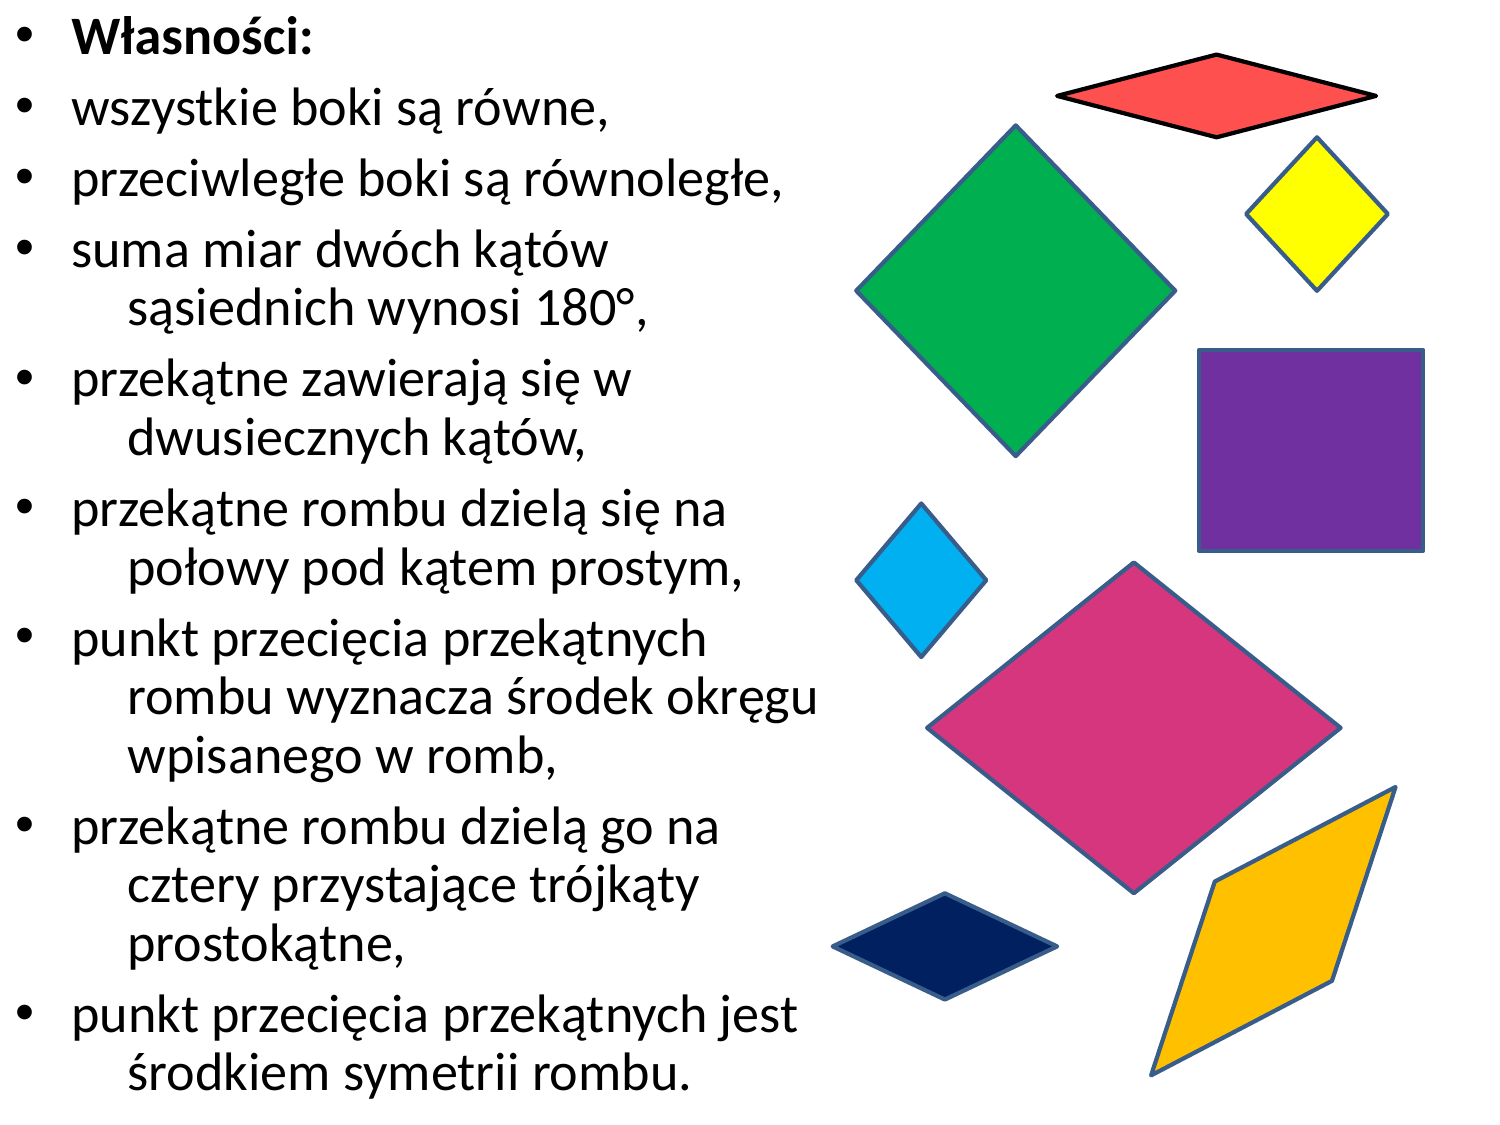

# Własności:
wszystkie boki są równe,
przeciwległe boki są równoległe,
suma miar dwóch kątów sąsiednich wynosi 180°,
przekątne zawierają się w dwusiecznych kątów,
przekątne rombu dzielą się na połowy pod kątem prostym,
punkt przecięcia przekątnych rombu wyznacza środek okręgu wpisanego w romb,
przekątne rombu dzielą go na cztery przystające trójkąty prostokątne,
punkt przecięcia przekątnych jest środkiem symetrii rombu.